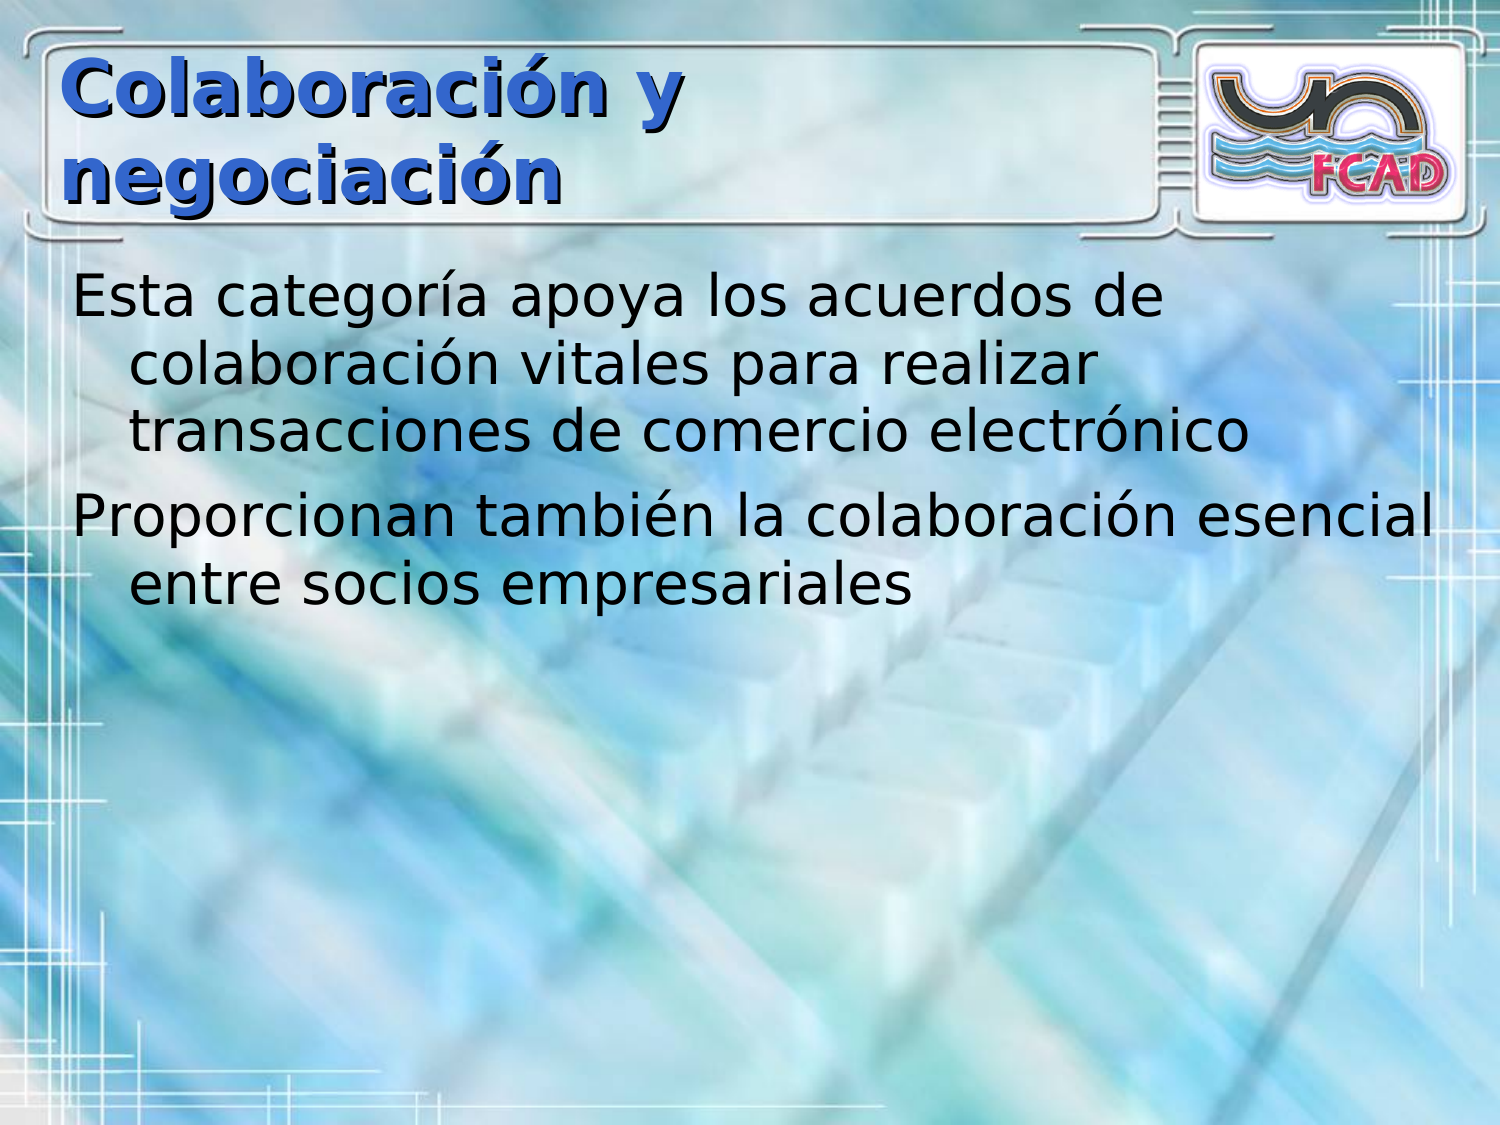

# Colaboración y negociación
Esta categoría apoya los acuerdos de colaboración vitales para realizar transacciones de comercio electrónico
Proporcionan también la colaboración esencial entre socios empresariales